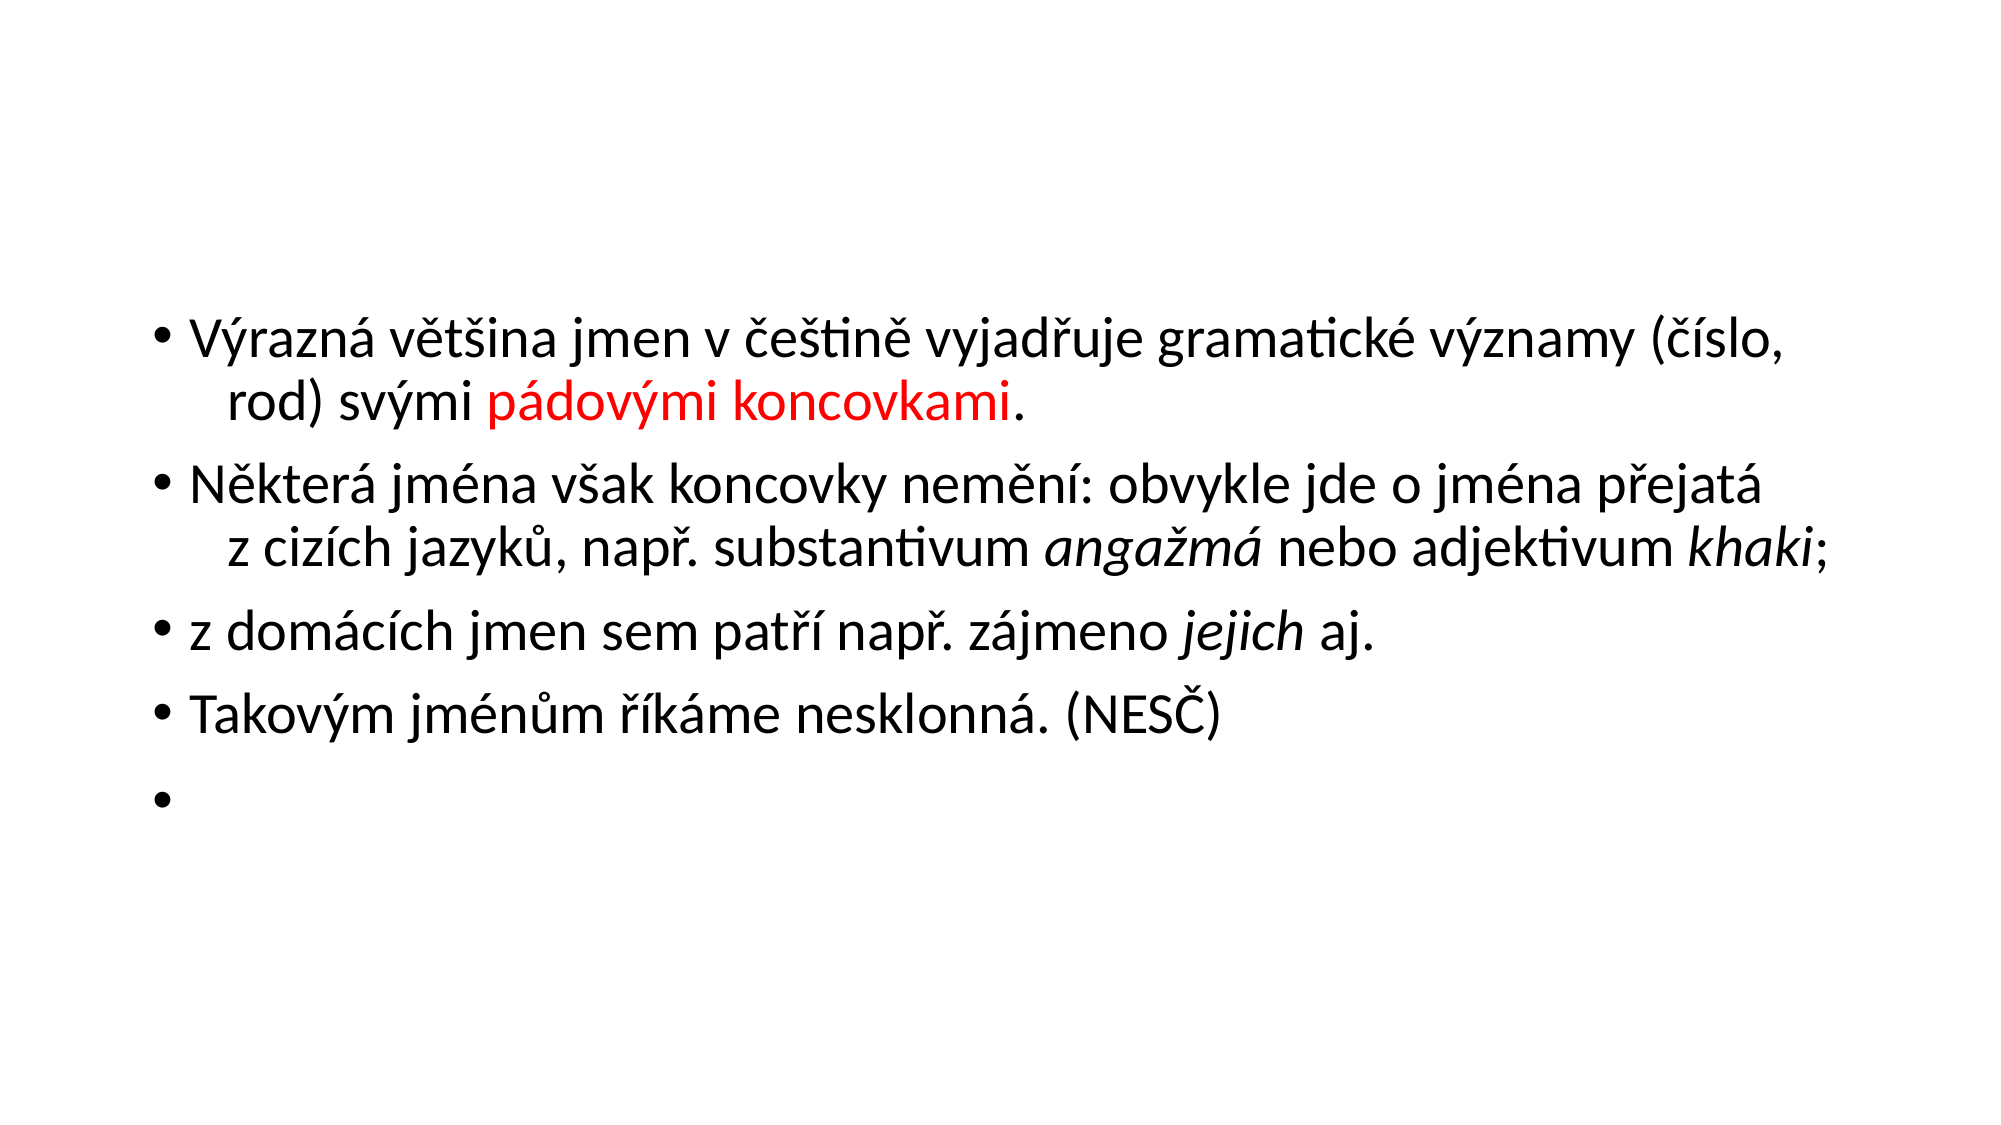

#
Výrazná většina jmen v češtině vyjadřuje gramatické významy (číslo, rod) svými pádovými koncovkami.
Některá jména však koncovky nemění: obvykle jde o jména přejatá z cizích jazyků, např. substantivum angažmá nebo adjektivum khaki;
z domácích jmen sem patří např. zájmeno jejich aj.
Takovým jménům říkáme nesklonná. (NESČ)